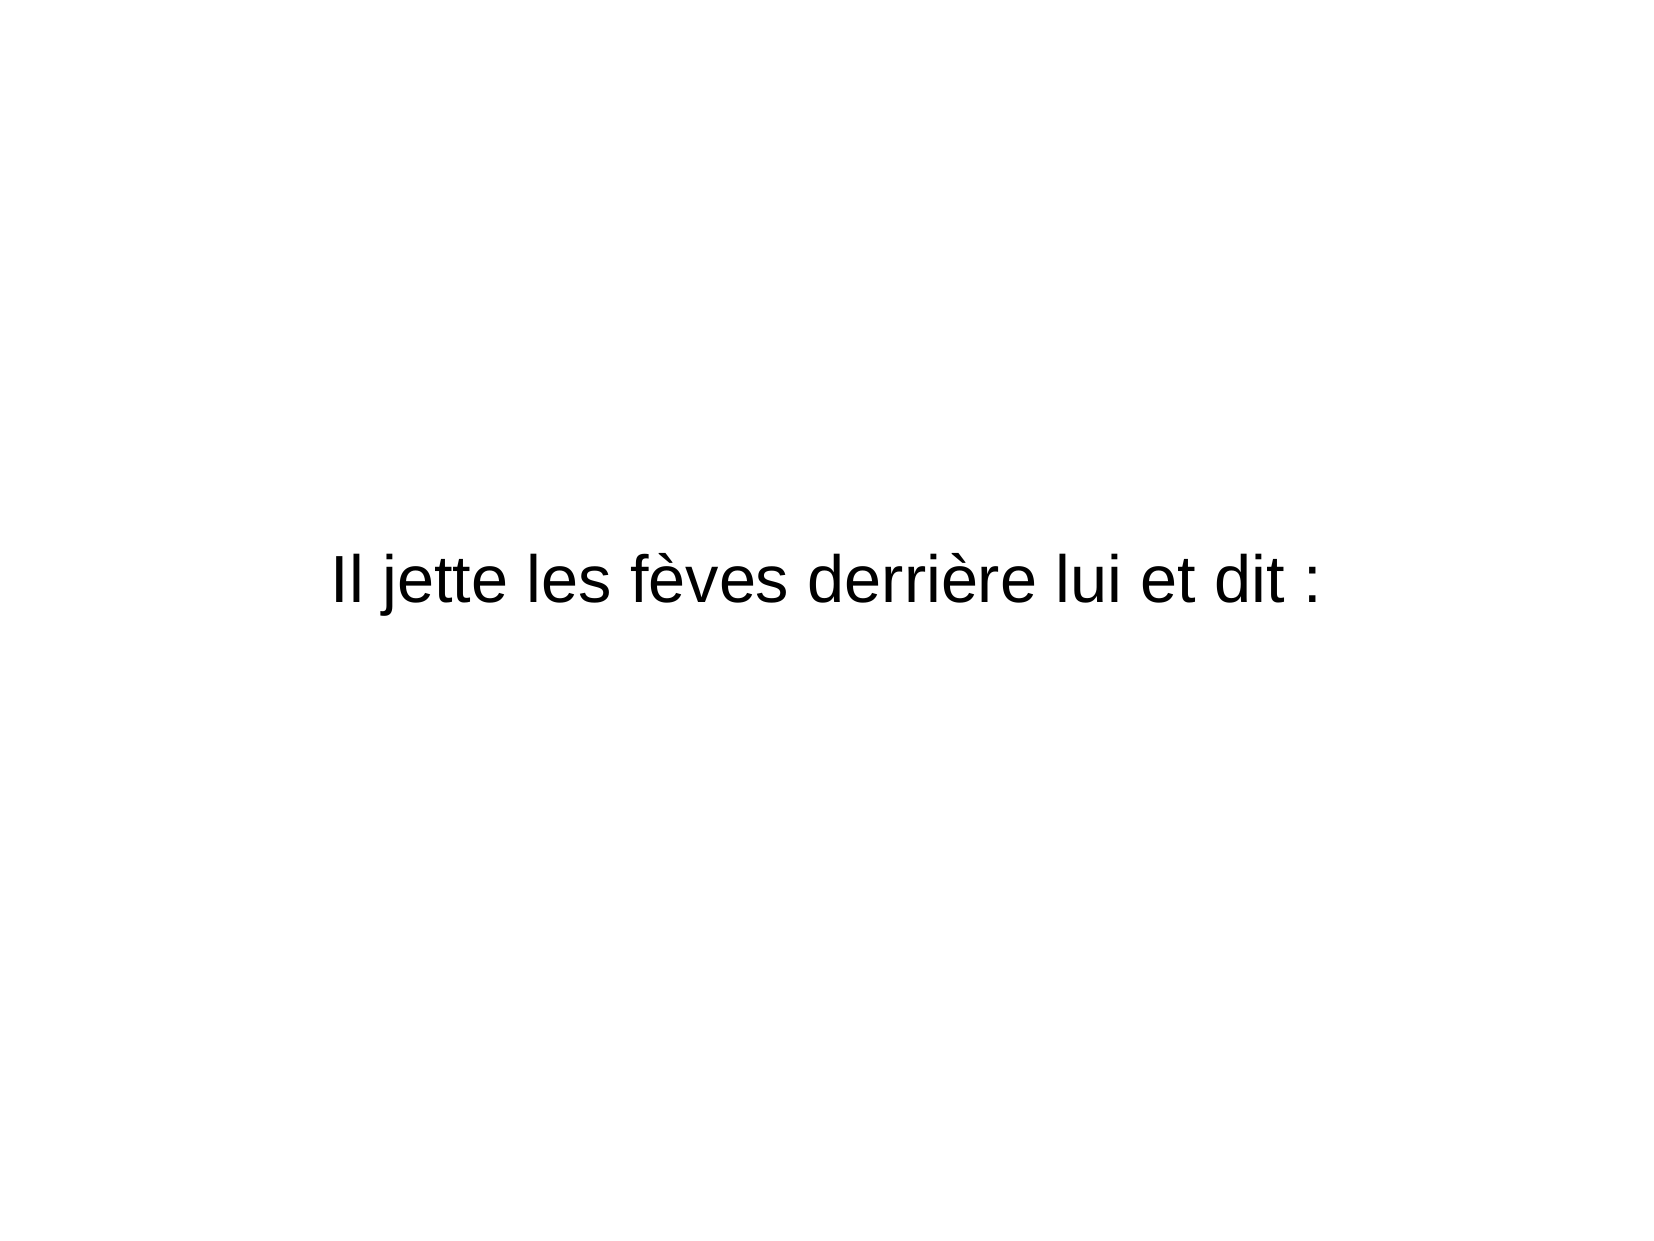

# Il jette les fèves derrière lui et dit :